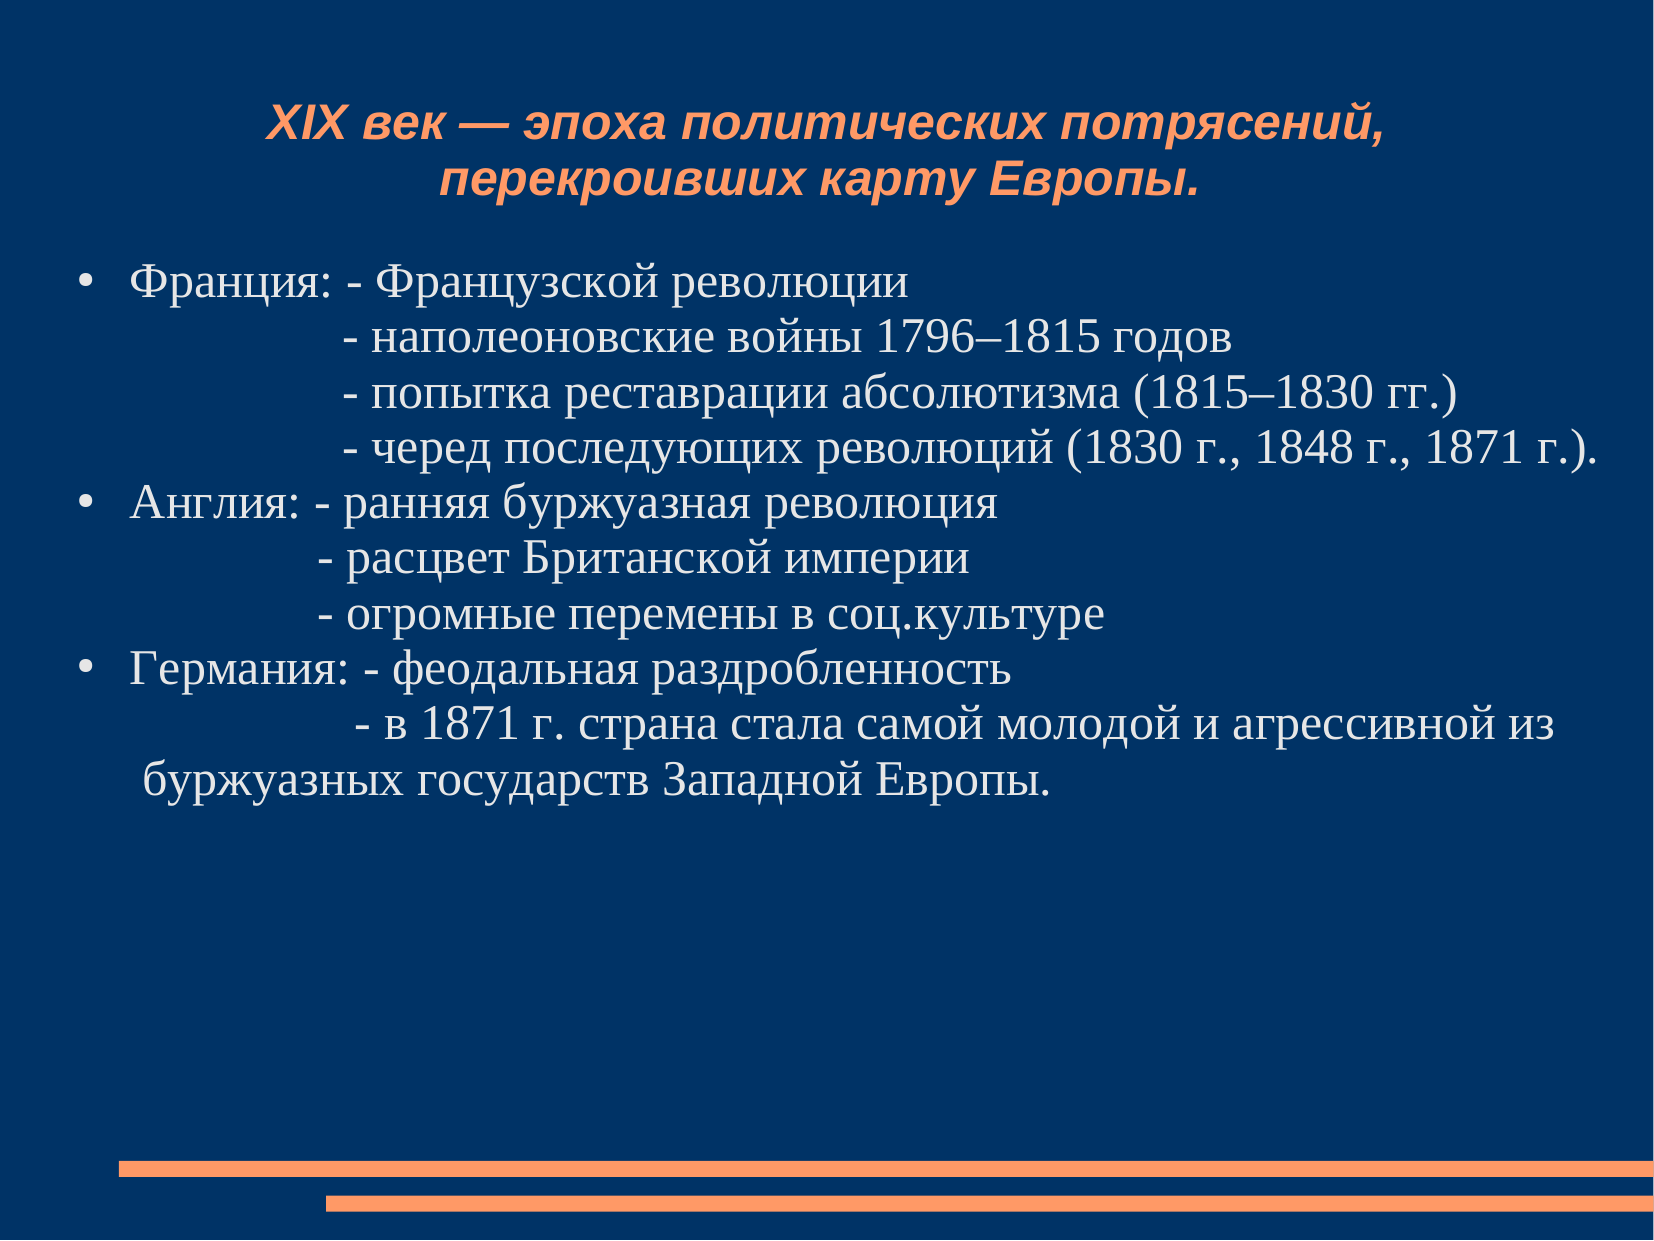

# XIX век — эпоха политических потрясений, перекроивших карту Европы.
Франция: - Французской революции
 - наполеоновские войны 1796–1815 годов
 - попытка реставрации абсолютизма (1815–1830 гг.)
 - черед последующих революций (1830 г., 1848 г., 1871 г.).
Англия: - ранняя буржуазная революция
 - расцвет Британской империи
 - огромные перемены в соц.культуре
Германия: - феодальная раздробленность
 - в 1871 г. страна стала самой молодой и агрессивной из буржуазных государств Западной Европы.